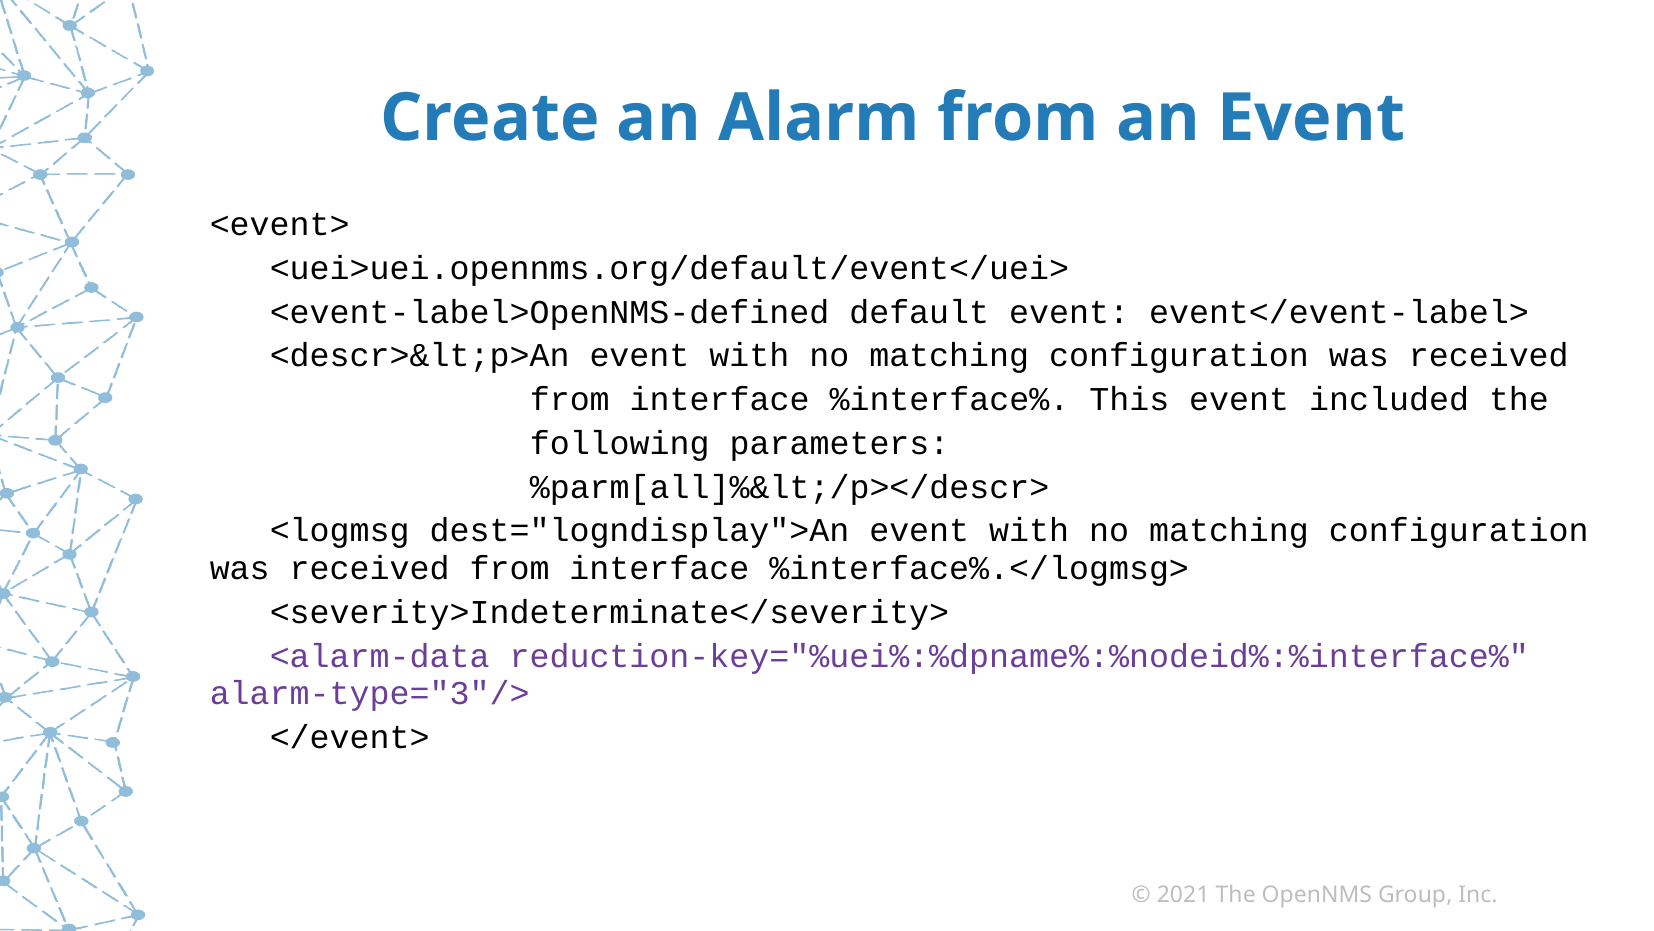

# Create an Alarm from an Event
<event>
 <uei>uei.opennms.org/default/event</uei>
 <event-label>OpenNMS-defined default event: event</event-label>
 <descr>&lt;p>An event with no matching configuration was received
 from interface %interface%. This event included the
 following parameters:
 %parm[all]%&lt;/p></descr>
 <logmsg dest="logndisplay">An event with no matching configuration was received from interface %interface%.</logmsg>
 <severity>Indeterminate</severity>
 <alarm-data reduction-key="%uei%:%dpname%:%nodeid%:%interface%" alarm-type="3"/>
 </event>